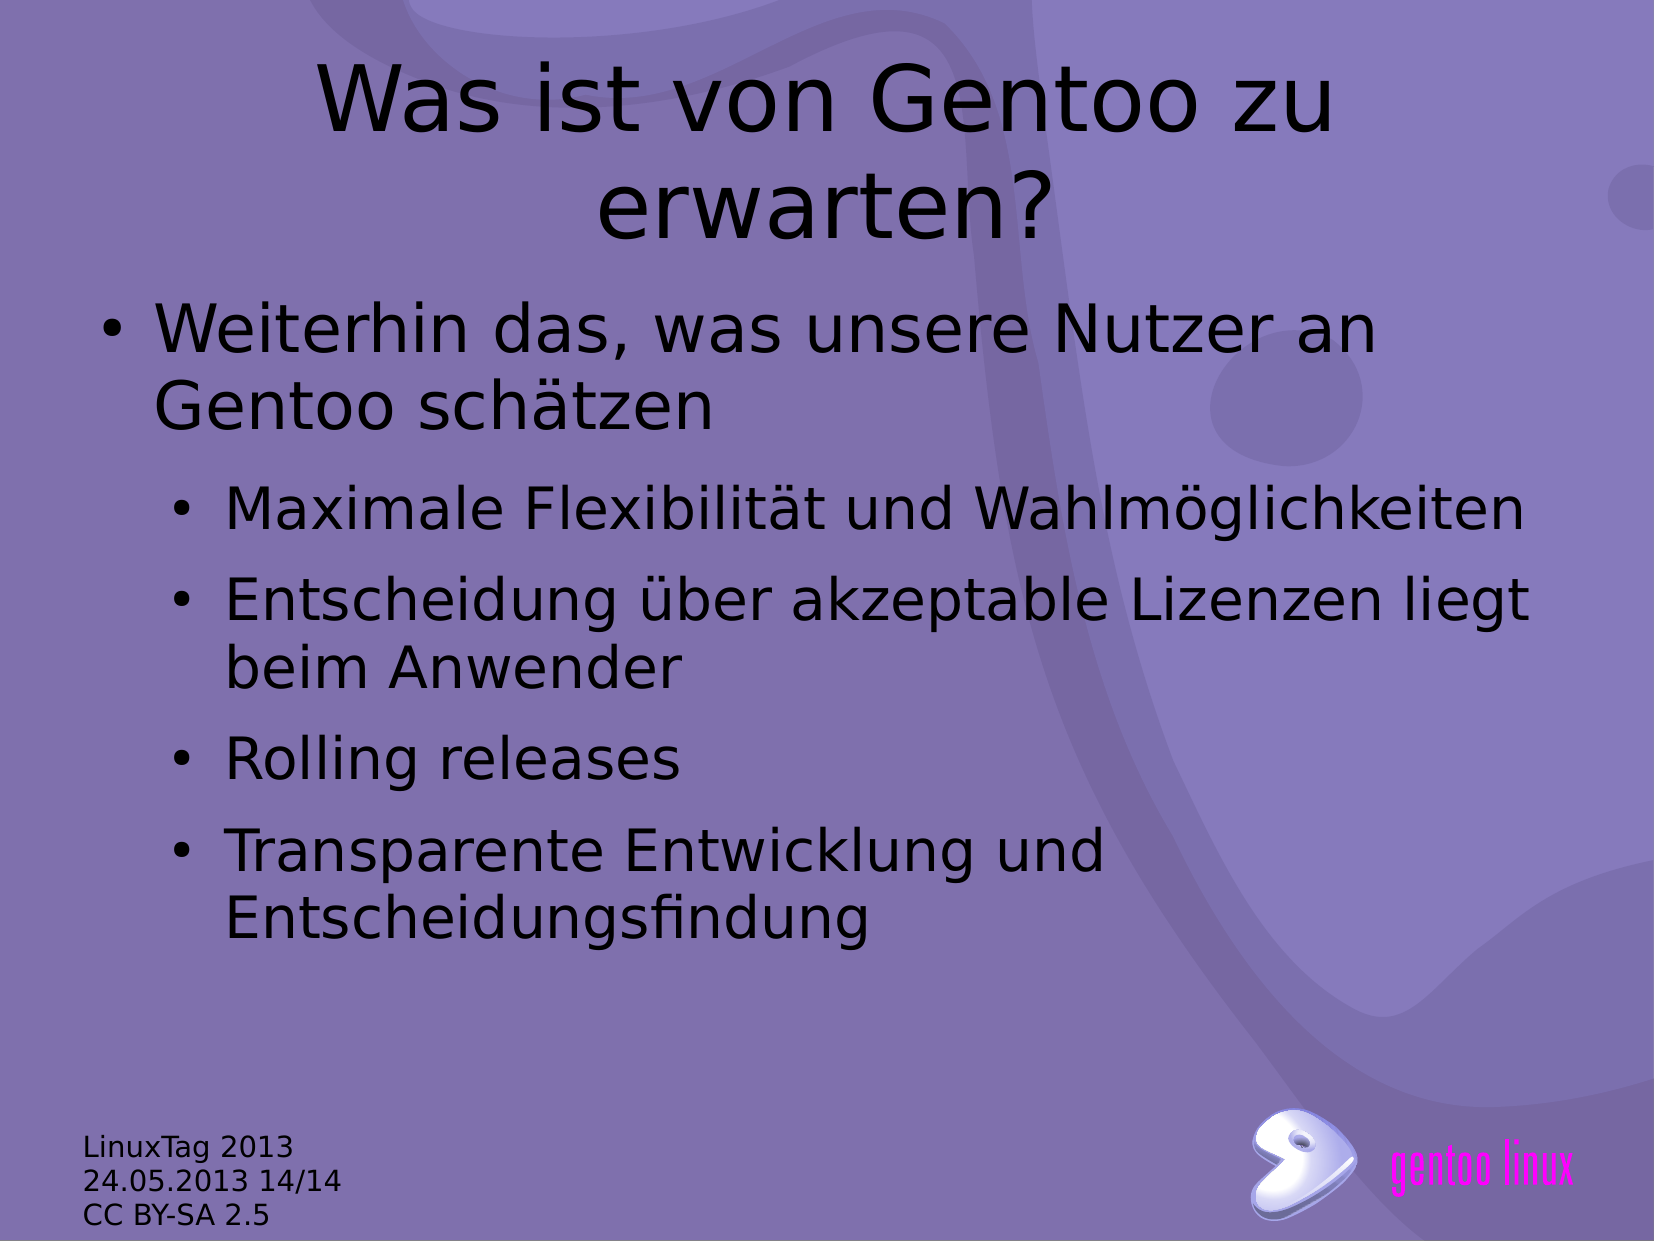

# Was ist von Gentoo zu erwarten?
Weiterhin das, was unsere Nutzer an Gentoo schätzen
Maximale Flexibilität und Wahlmöglichkeiten
Entscheidung über akzeptable Lizenzen liegt beim Anwender
Rolling releases
Transparente Entwicklung und Entscheidungsfindung